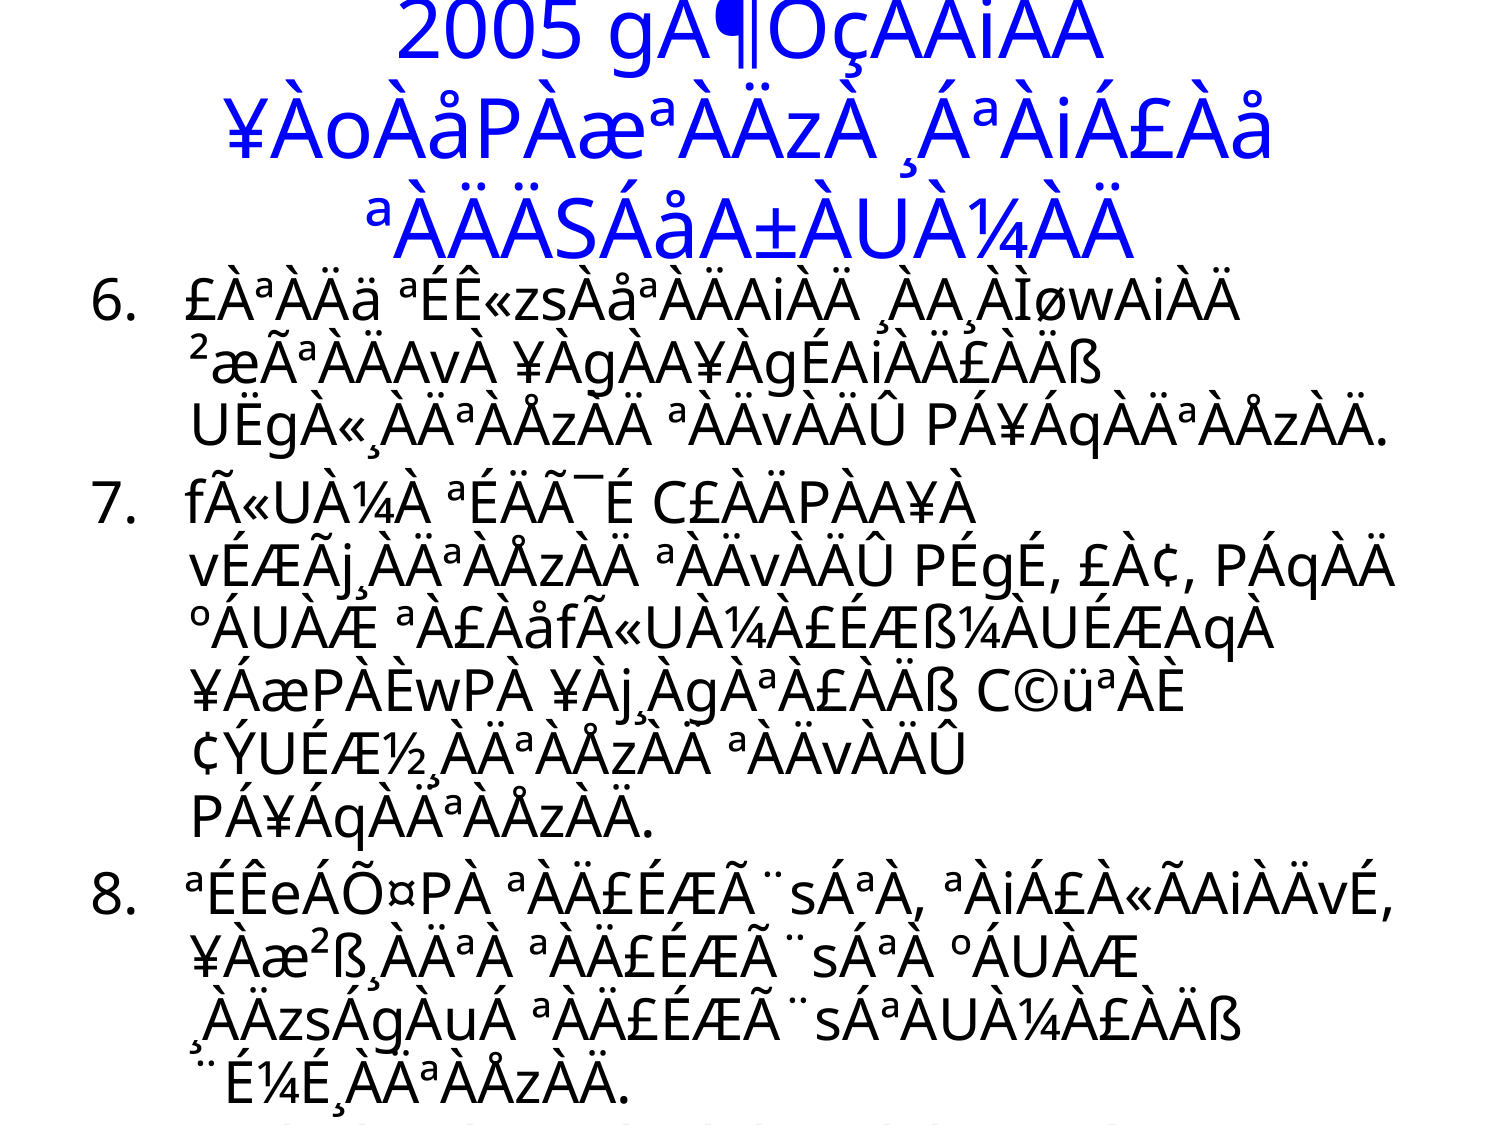

# 2005 gÁ¶ÖçÃAiÀÄ ¥ÀoÀåPÀæªÀÄzÀ ¸ÁªÀiÁ£Àå ªÀÄÄSÁåA±ÀUÀ¼ÀÄ
6. £ÀªÀÄä ªÉÊ«zsÀåªÀÄAiÀÄ ¸ÀA¸ÀÌøwAiÀÄ ²æÃªÀÄAvÀ ¥ÀgÀA¥ÀgÉAiÀÄ£ÀÄß UËgÀ«¸ÀÄªÀÅzÀÄ ªÀÄvÀÄÛ PÁ¥ÁqÀÄªÀÅzÀÄ.
7. fÃ«UÀ¼À ªÉÄÃ¯É C£ÀÄPÀA¥À vÉÆÃj¸ÀÄªÀÅzÀÄ ªÀÄvÀÄÛ PÉgÉ, £À¢, PÁqÀÄ ºÁUÀÆ ªÀ£ÀåfÃ«UÀ¼À£ÉÆß¼ÀUÉÆAqÀ ¥ÁæPÀÈwPÀ ¥Àj¸ÀgÀªÀ£ÀÄß C©üªÀÈ¢ÝUÉÆ½¸ÀÄªÀÅzÀÄ ªÀÄvÀÄÛ PÁ¥ÁqÀÄªÀÅzÀÄ.
8. ªÉÊeÁÕ¤PÀ ªÀÄ£ÉÆÃ¨sÁªÀ, ªÀiÁ£À«ÃAiÀÄvÉ, ¥Àæ²ß¸ÀÄªÀ ªÀÄ£ÉÆÃ¨sÁªÀ ºÁUÀÆ ¸ÀÄzsÁgÀuÁ ªÀÄ£ÉÆÃ¨sÁªÀUÀ¼À£ÀÄß ¨É¼É¸ÀÄªÀÅzÀÄ.
9. »A¸ÉAiÀÄ£ÀÄß vÀqÉzÀÄ, ¸ÁªÀðd¤PÀ ¸ÀévÀÛ£ÀÄß PÁ¥ÁqÀÄªÀÅzÀÄ.
10. zÉÃ±ÀªÀÅ ¤gÀAvÀgÀªÁV J¯Áè PÉëÃvÀæUÀ¼À°è G£ÀßvÀ ªÀÄlÖzÀ ¸ÁzsÀ£É ªÀiÁqÀ®Ä ªÉÊAiÀÄQÛPÀ ºÁUÀÆ ¸ÁªÀÄÆ»PÀ ZÀlÄªÀnPÉUÀ¼À°è ¥Áæ«tåvÉ UÀ½¸À®Ä ±ÀæªÀÄ ¥ÀqÀÄªÀÅzÀÄ.